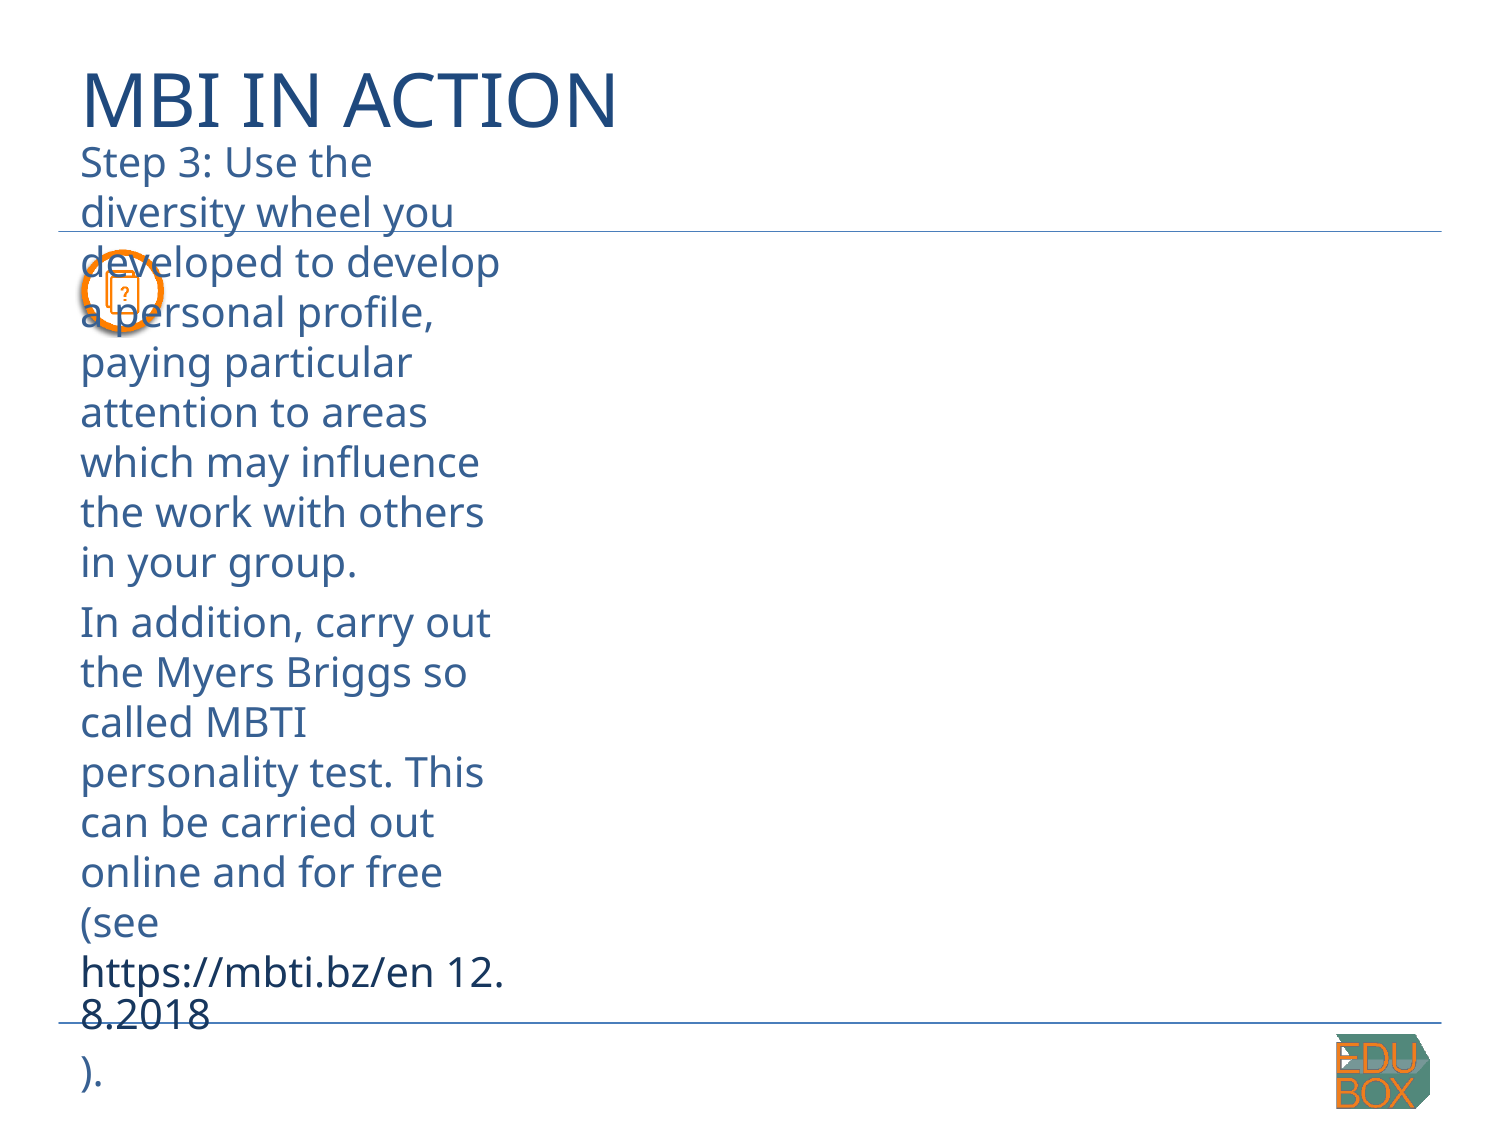

# MBI IN ACTION
Step 3: Use the diversity wheel you developed to develop a personal profile, paying particular attention to areas which may influence the work with others in your group.
In addition, carry out the Myers Briggs so called MBTI personality test. This can be carried out online and for free
(see https://mbti.bz/en 12.8.2018).
Step 4: Share your profiles with the other group members. As a team, identify areas where you share commonalities and differences. Think about how you could bridge these differences.